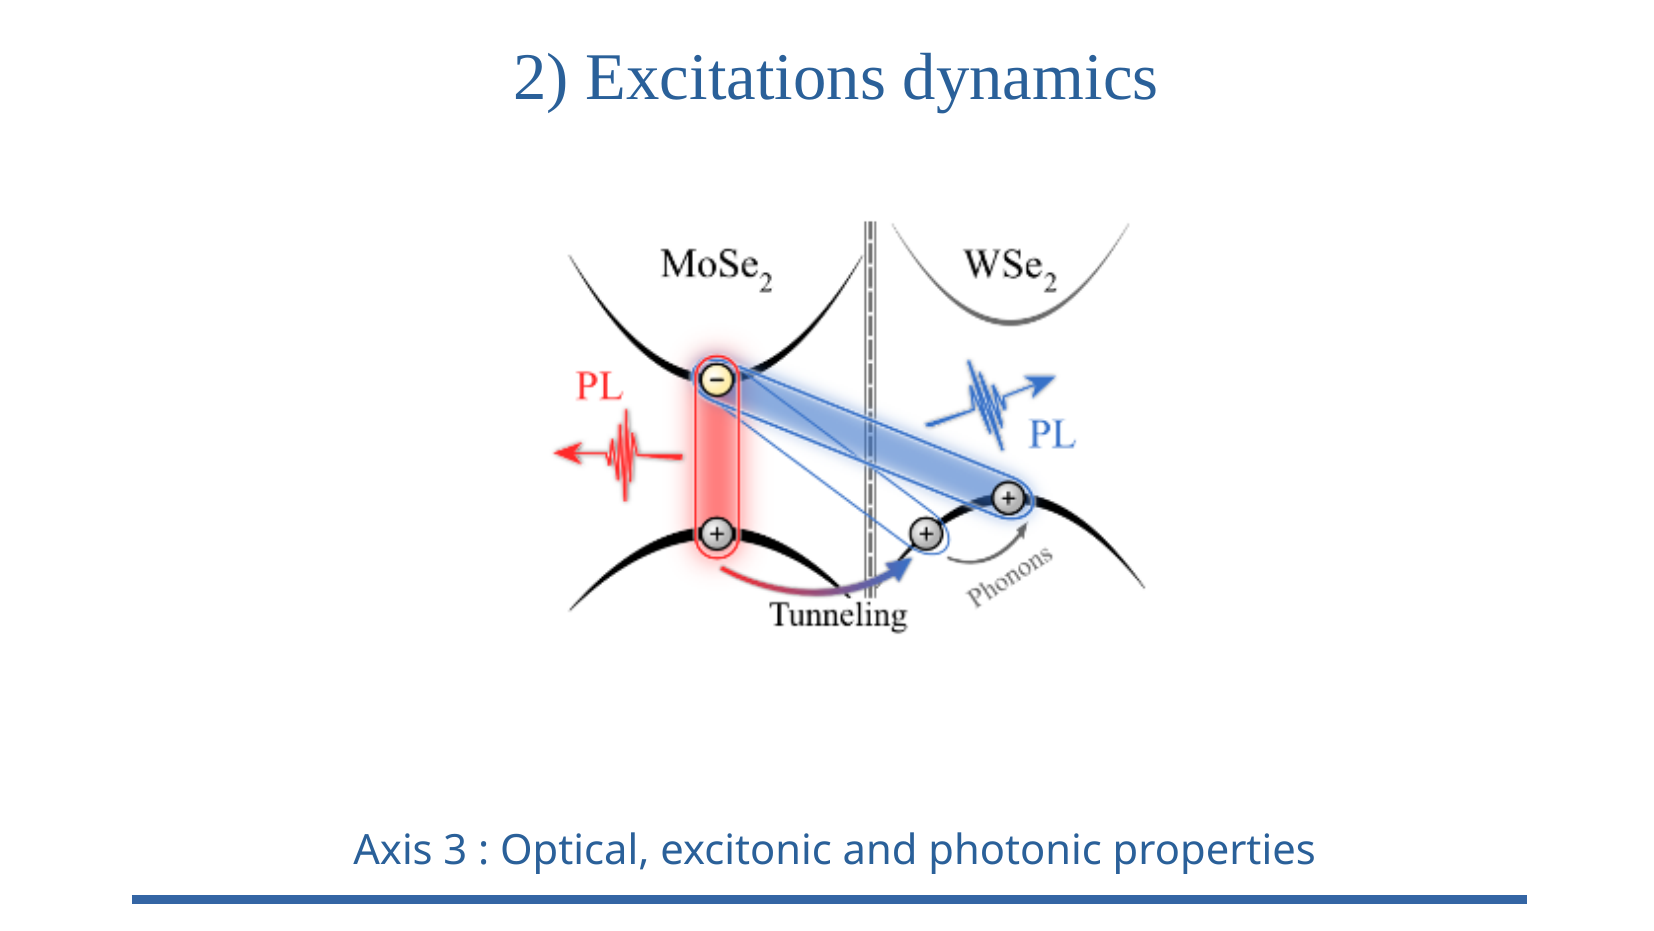

2) Excitations dynamics
# Axis 3 : Optical, excitonic and photonic properties